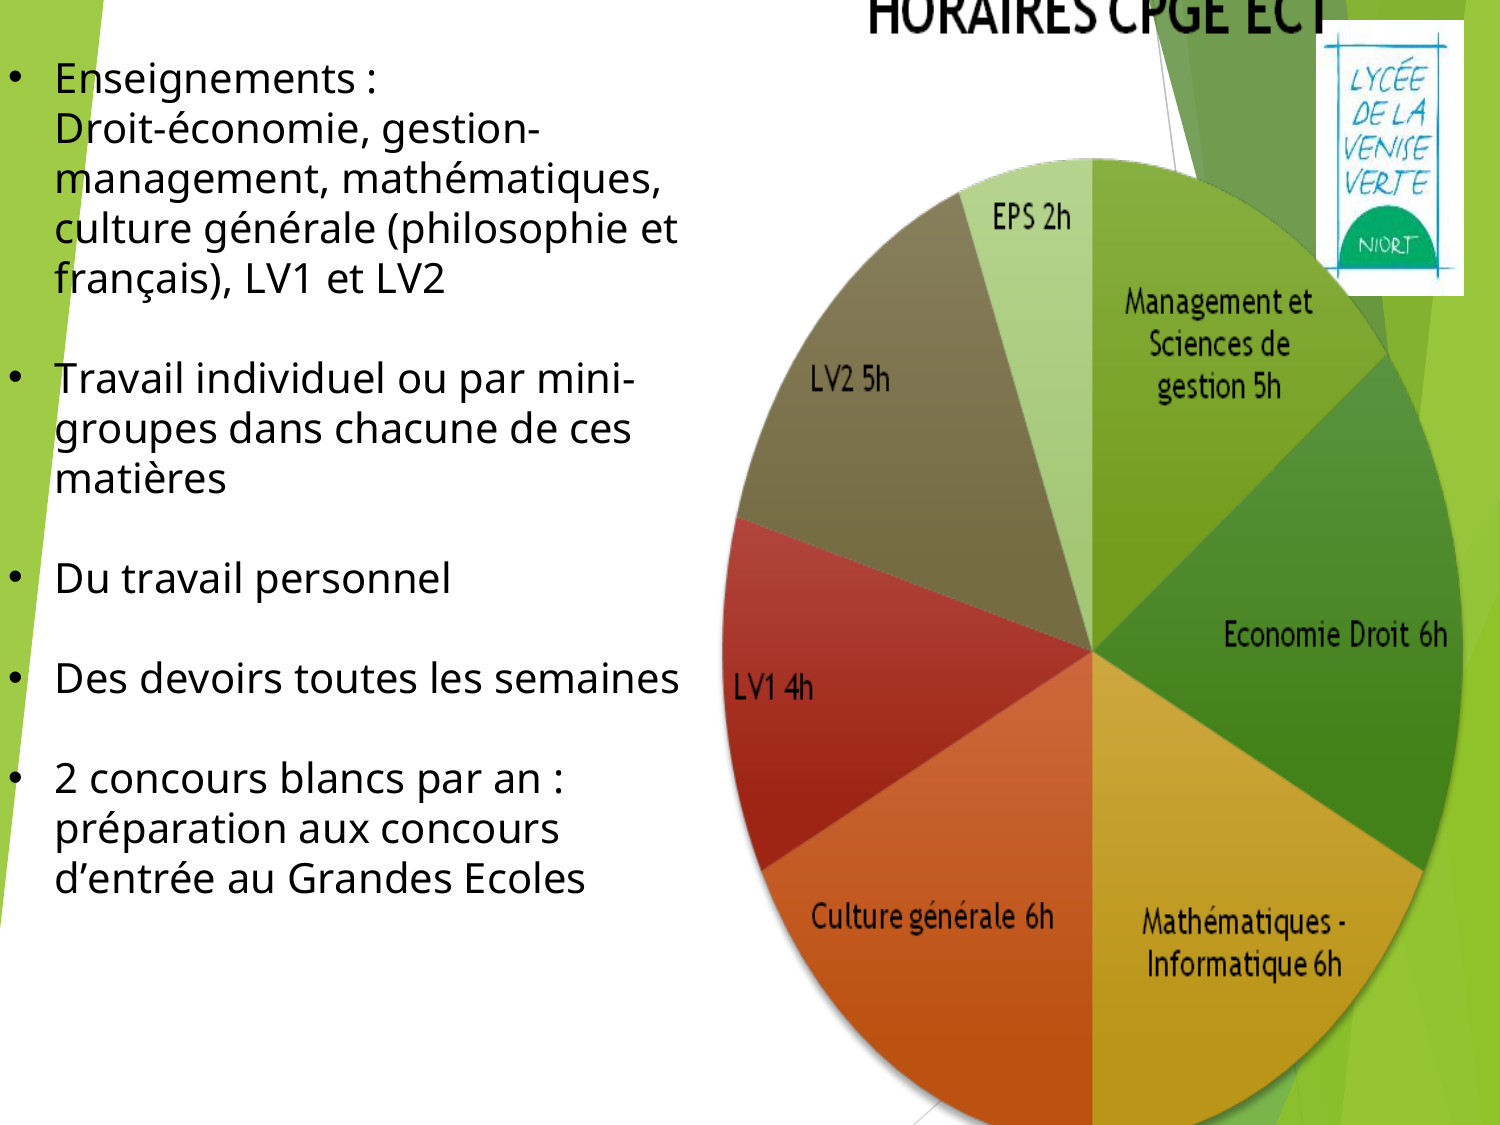

Enseignements :
Droit-économie, gestion-management, mathématiques, culture générale (philosophie et français), LV1 et LV2
Travail individuel ou par mini-groupes dans chacune de ces matières
Du travail personnel
Des devoirs toutes les semaines
2 concours blancs par an : préparation aux concours d’entrée au Grandes Ecoles